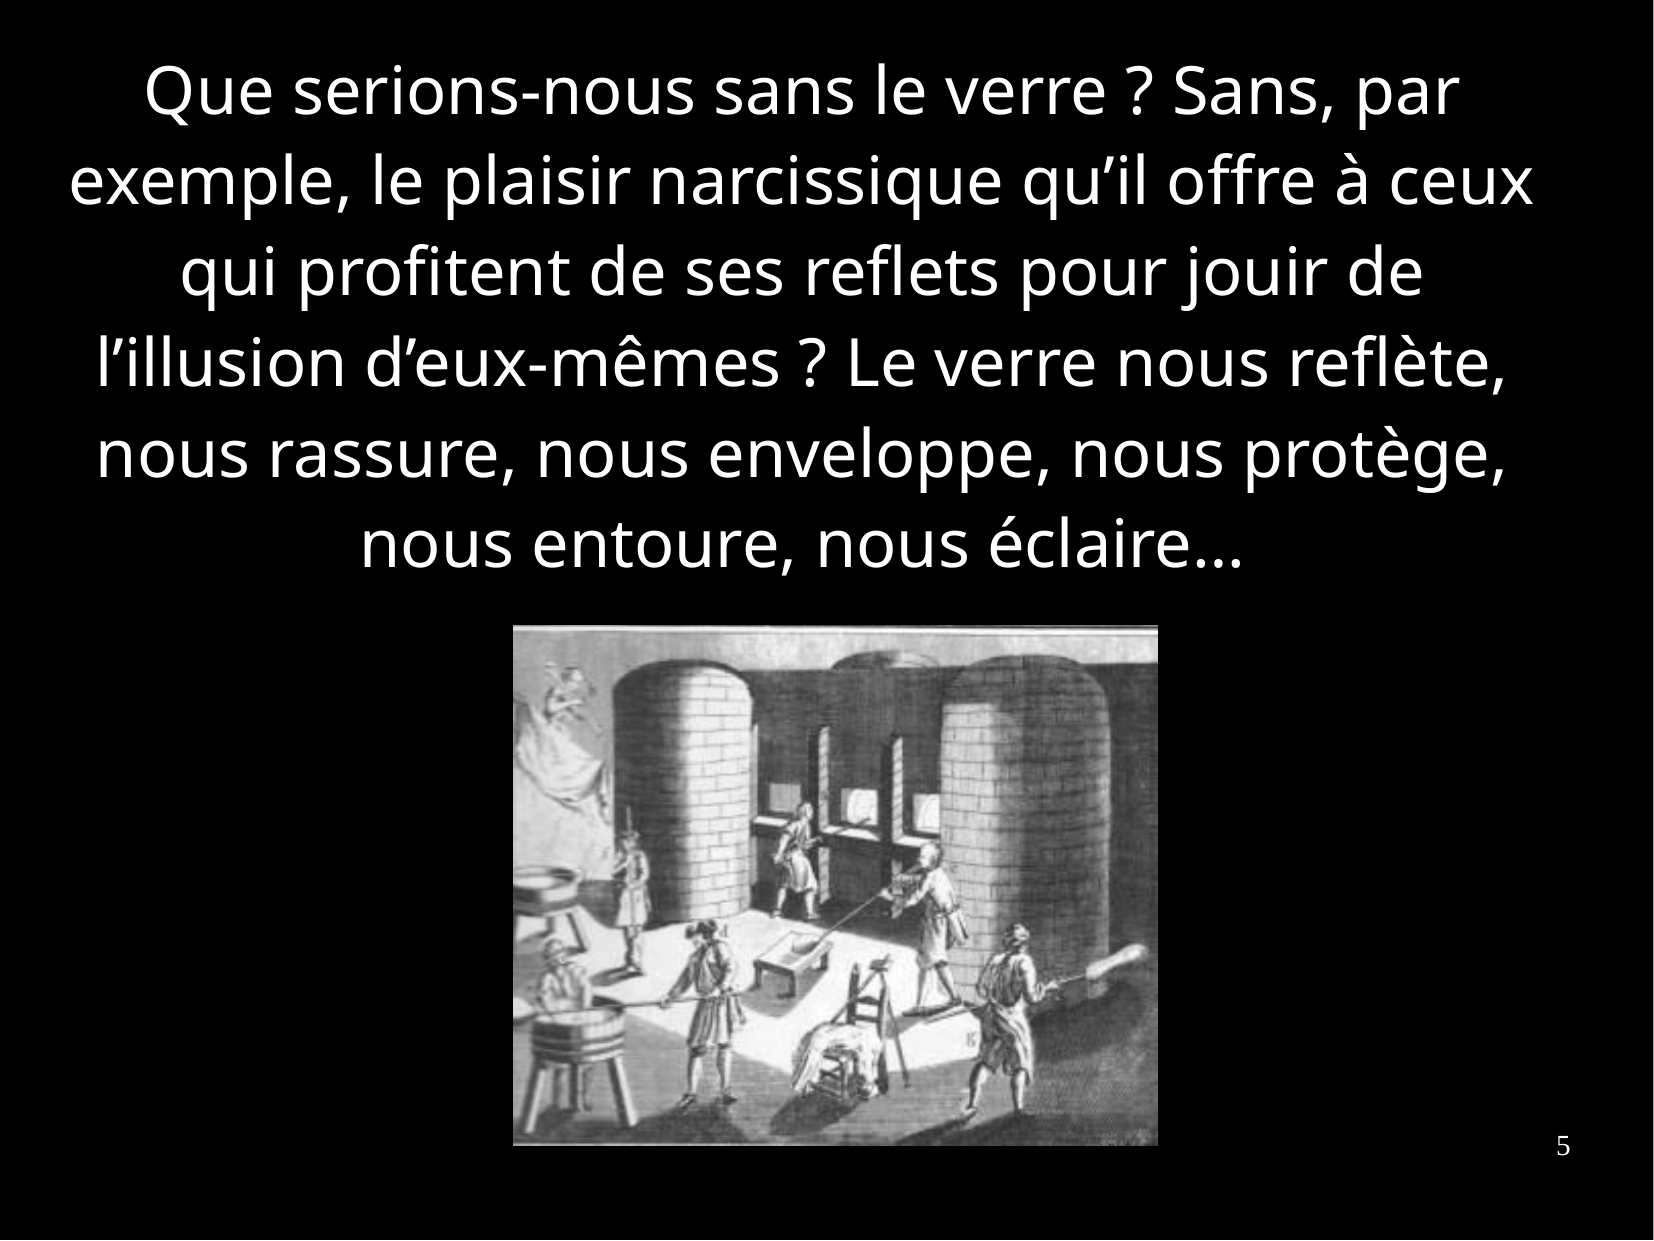

# Que serions-nous sans le verre ? Sans, par exemple, le plaisir narcissique qu’il offre à ceux qui profitent de ses reflets pour jouir de l’illusion d’eux-mêmes ? Le verre nous reflète, nous rassure, nous enveloppe, nous protège, nous entoure, nous éclaire…
5